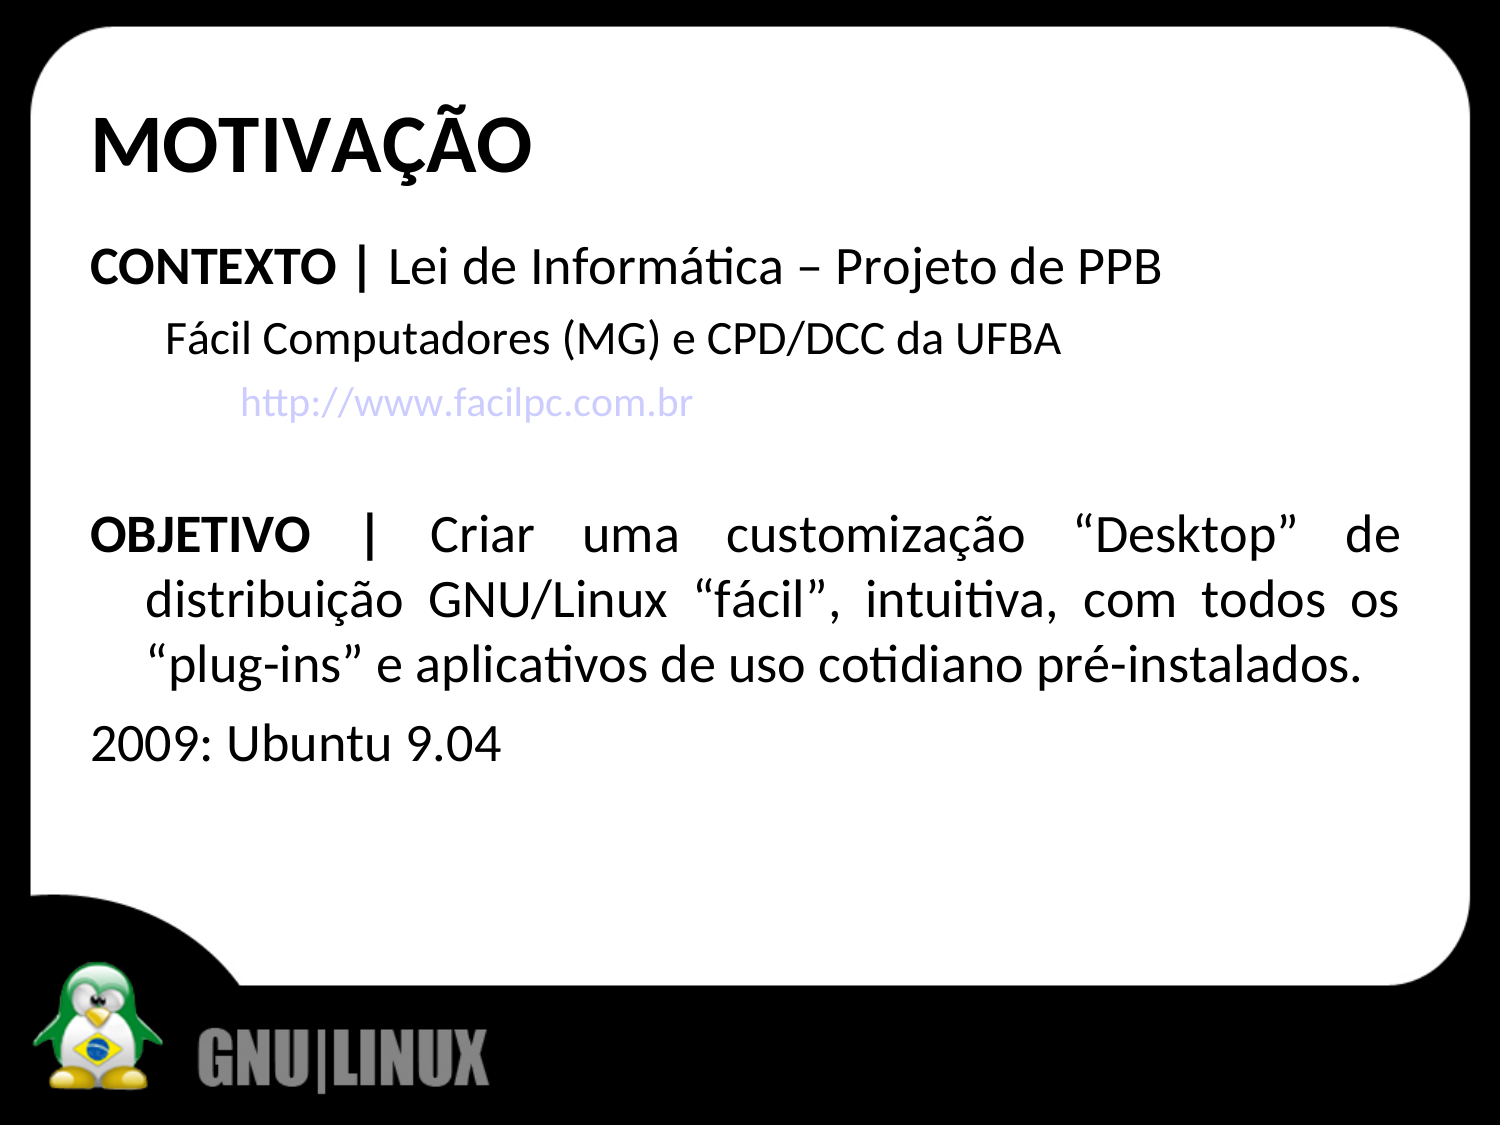

MOTIVAÇÃO
CONTEXTO | Lei de Informática – Projeto de PPB
Fácil Computadores (MG) e CPD/DCC da UFBA
http://www.facilpc.com.br
OBJETIVO | Criar uma customização “Desktop” de distribuição GNU/Linux “fácil”, intuitiva, com todos os “plug-ins” e aplicativos de uso cotidiano pré-instalados.
2009: Ubuntu 9.04